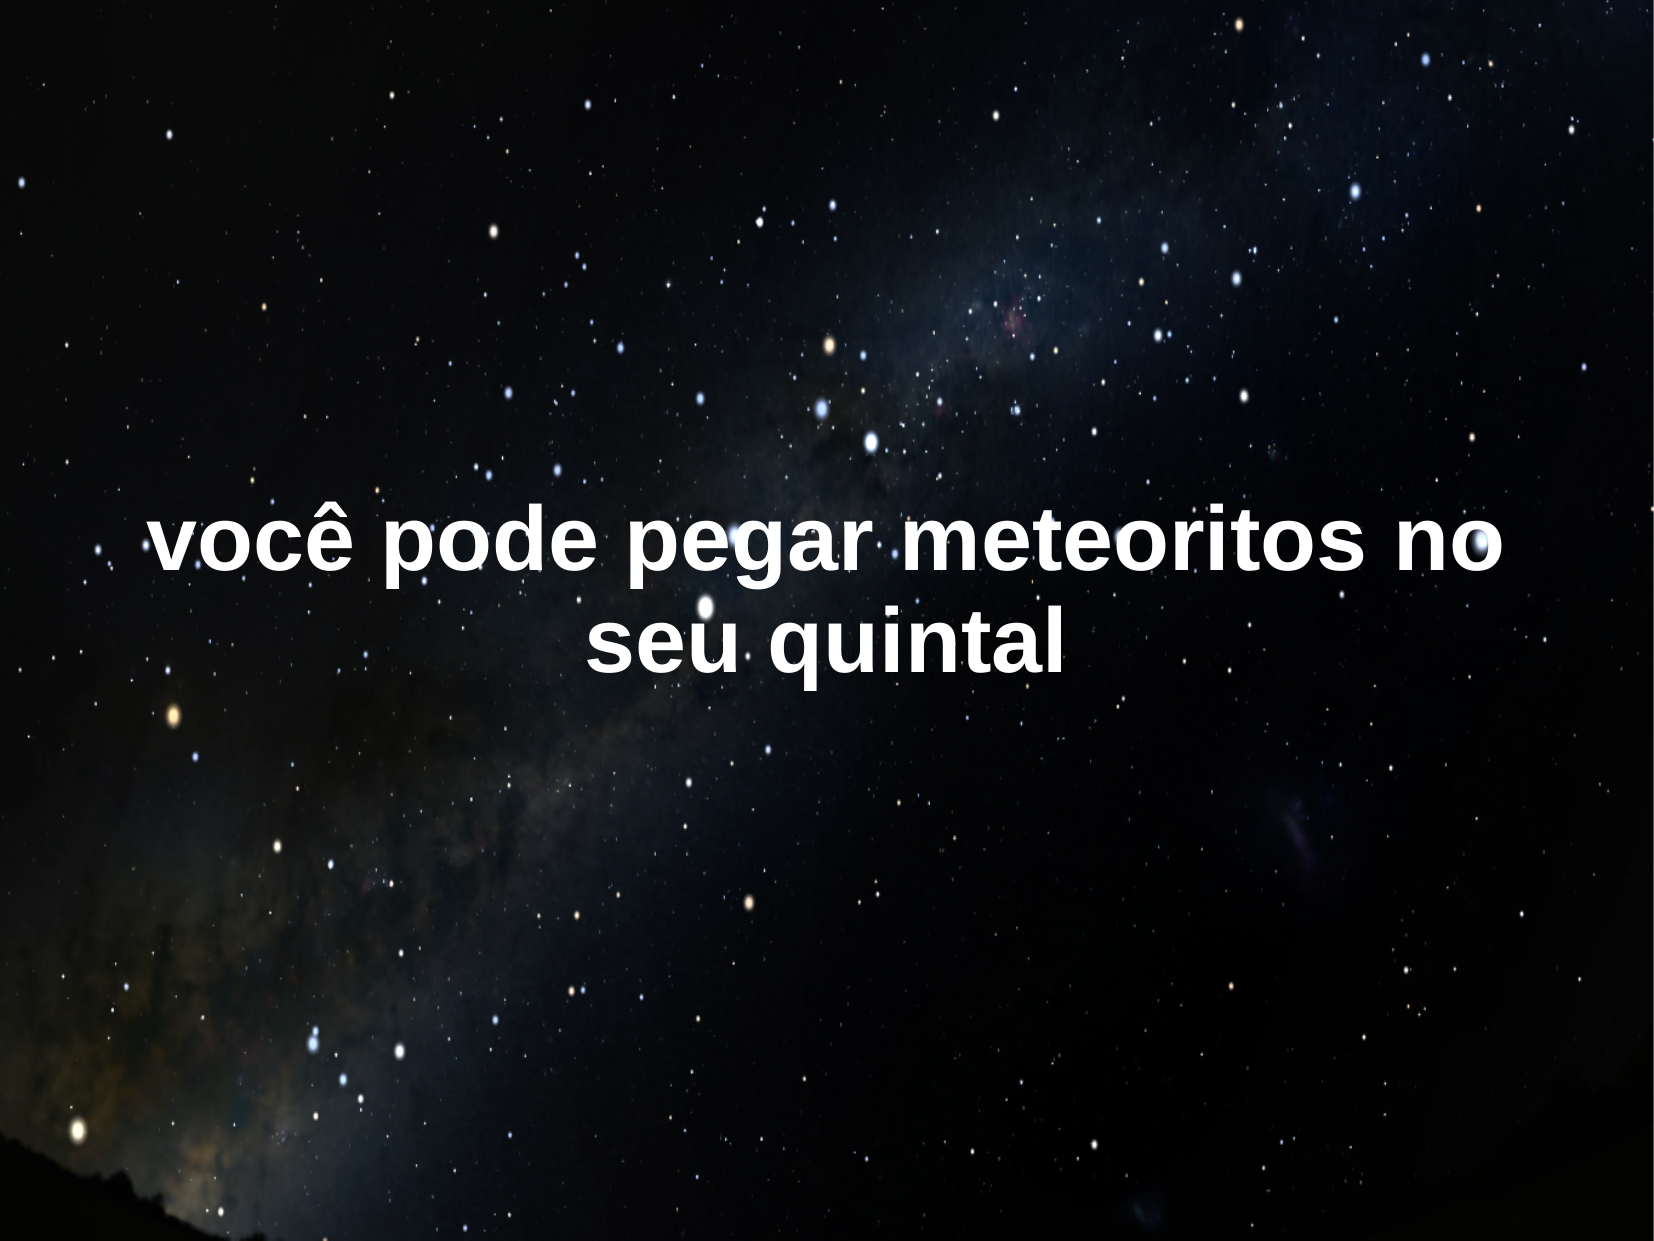

# você pode pegar meteoritos no seu quintal